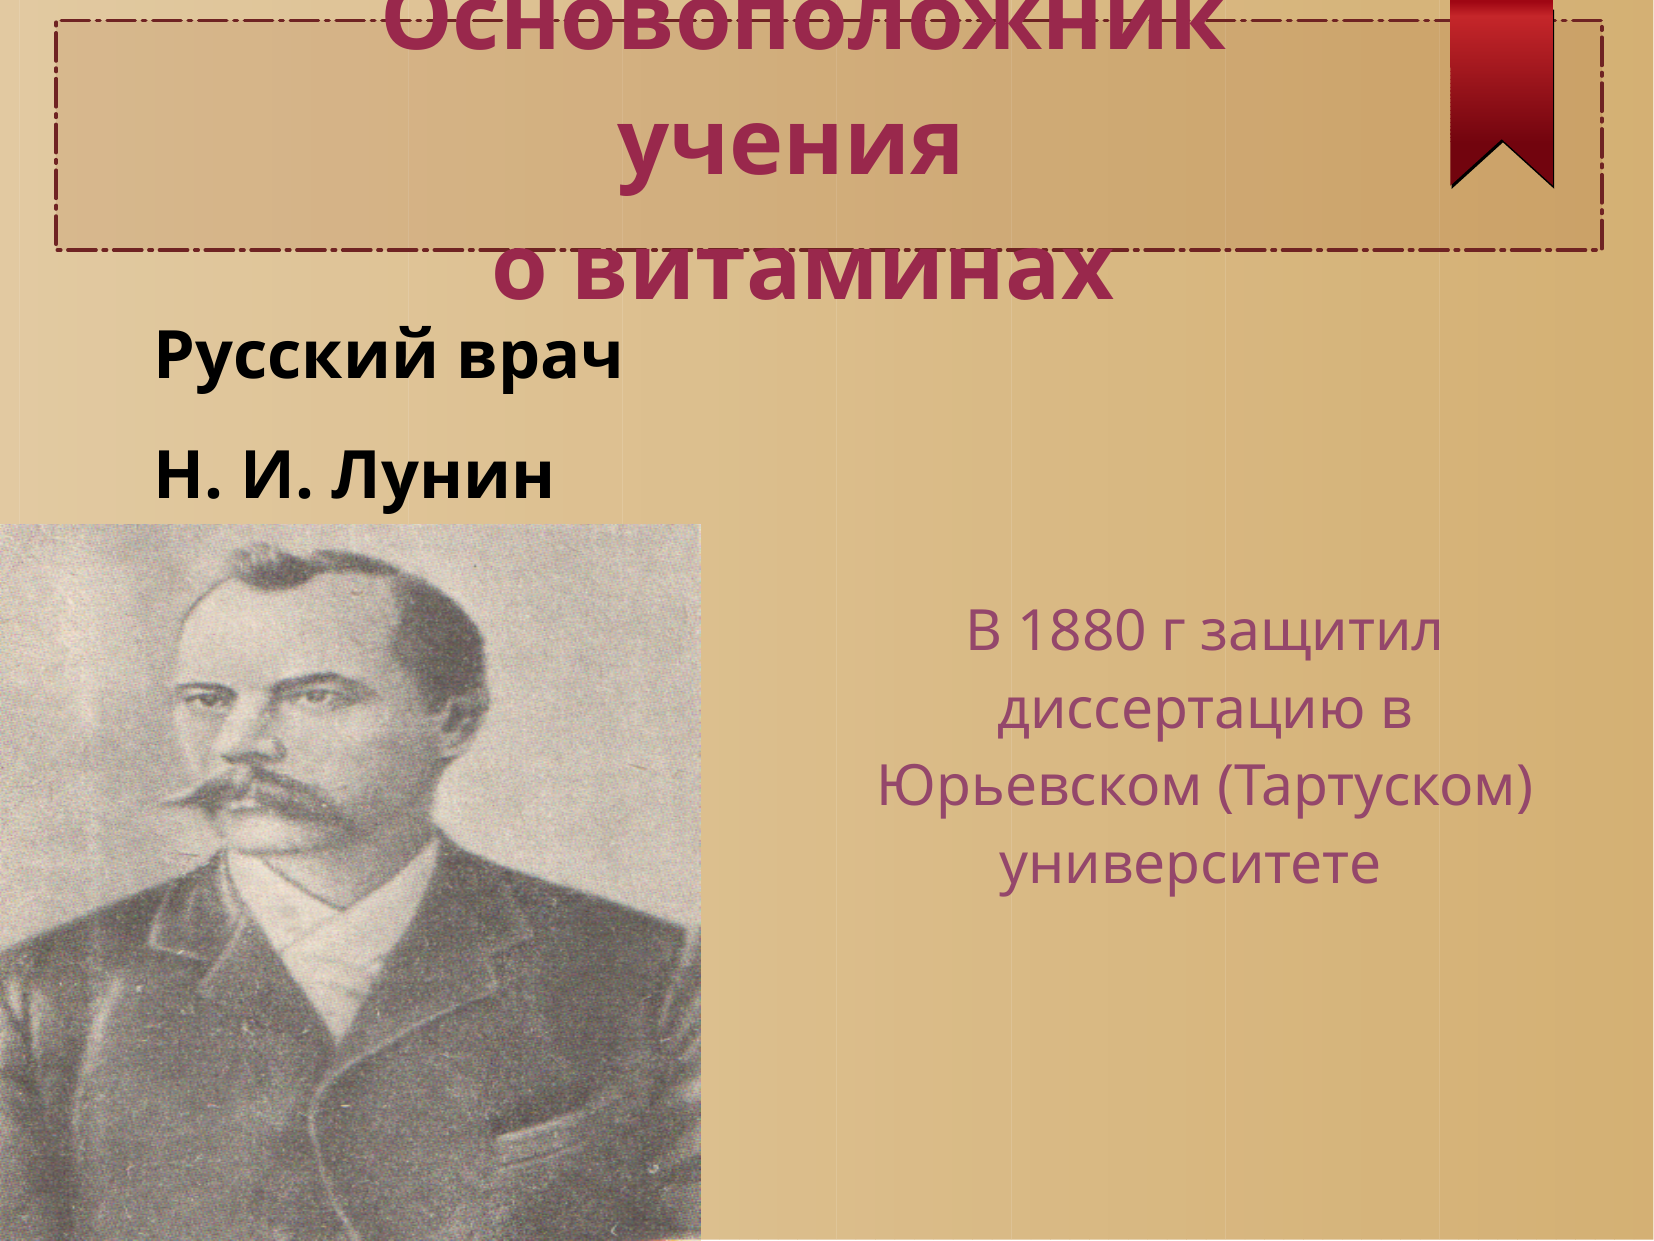

# Основоположник учения о витаминах
Русский врач
Н. И. Лунин
В 1880 г защитил диссертацию в Юрьевском (Тартуском) университете